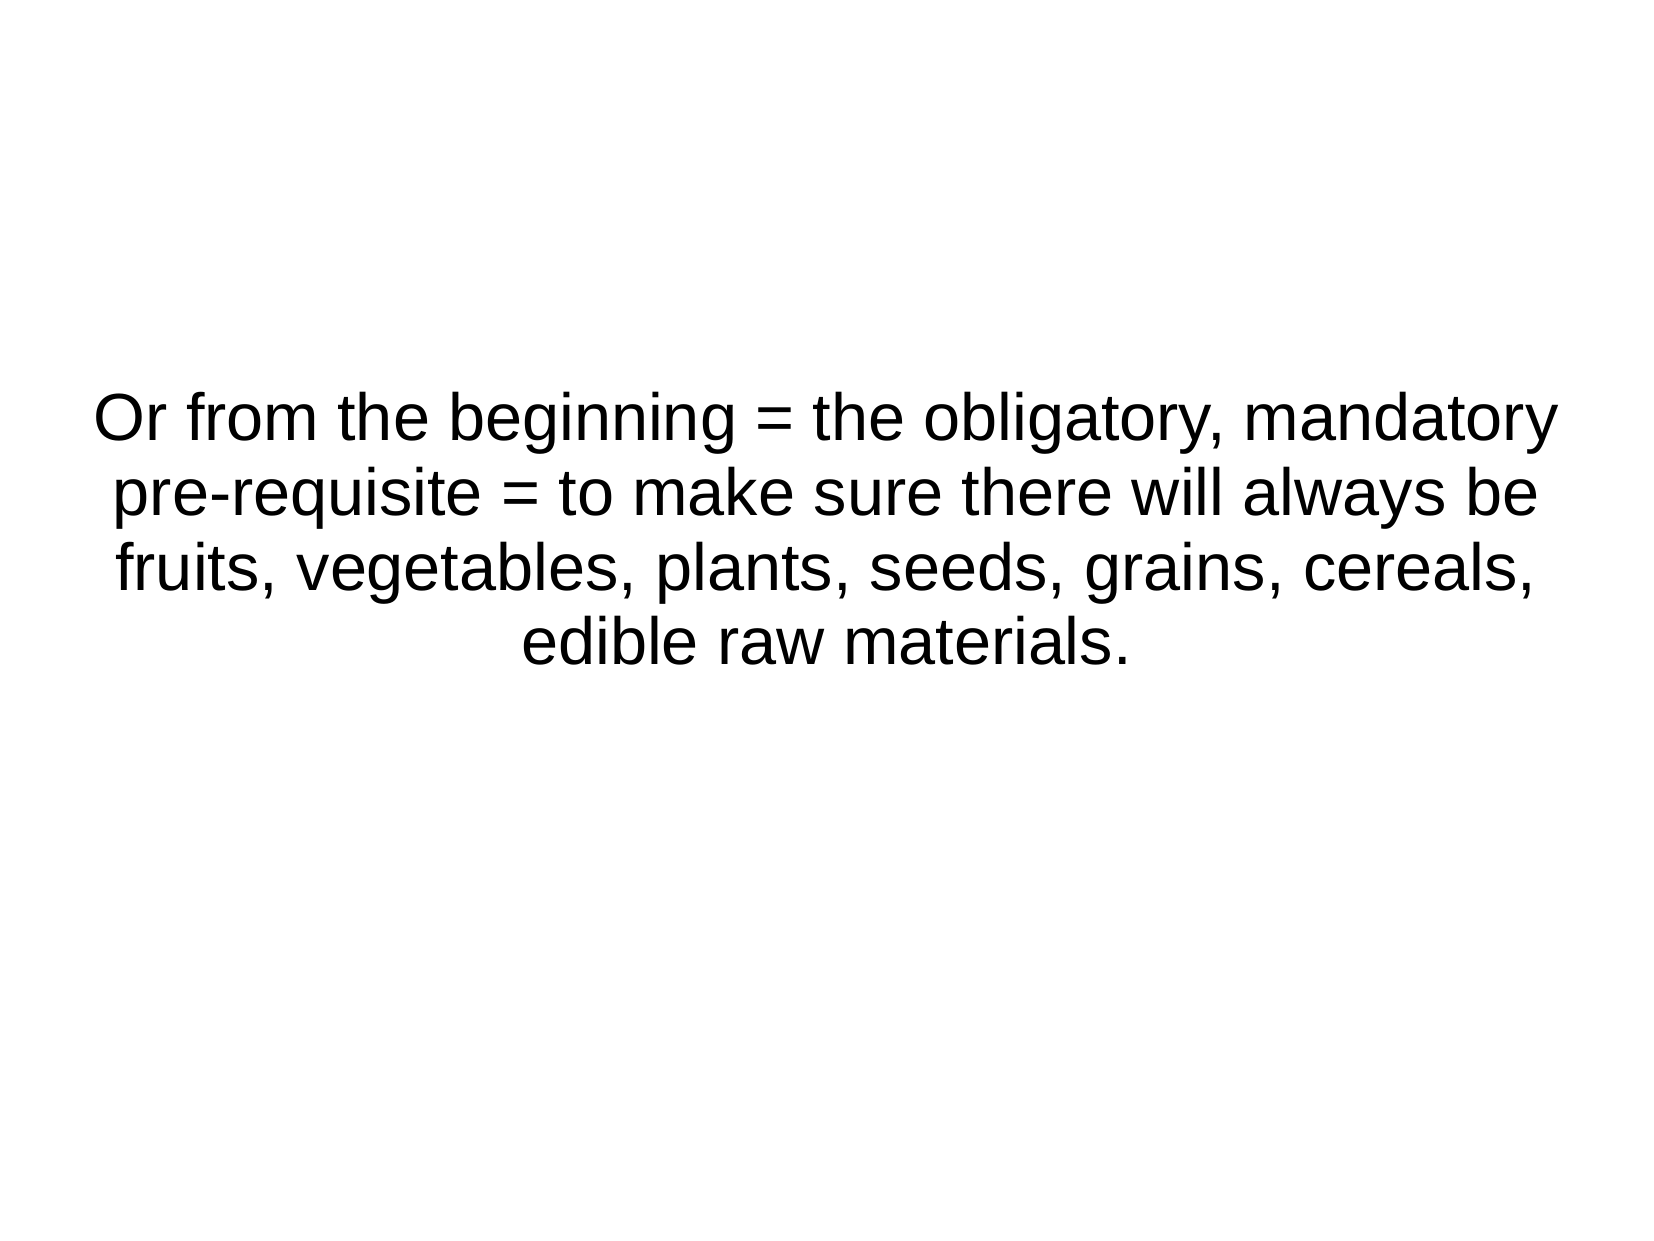

# Or from the beginning = the obligatory, mandatory pre-requisite = to make sure there will always be fruits, vegetables, plants, seeds, grains, cereals, edible raw materials.